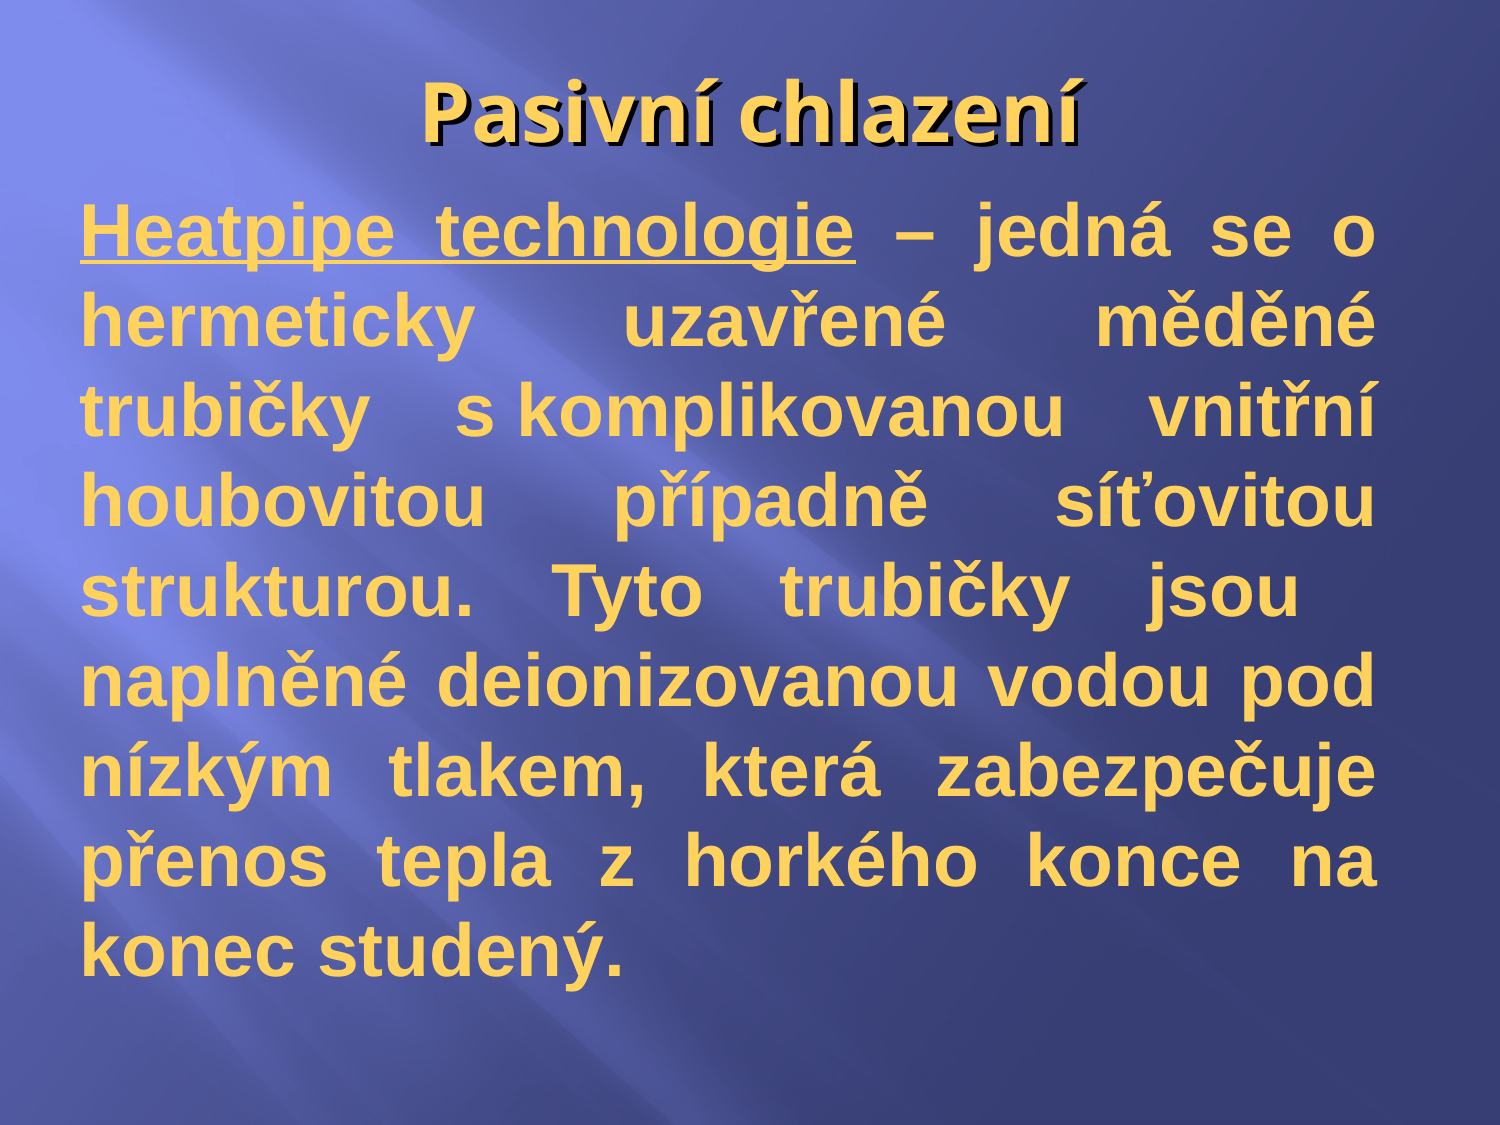

# Pasivní chlazení
Heatpipe technologie – jedná se o hermeticky uzavřené měděné trubičky s komplikovanou vnitřní houbovitou případně síťovitou strukturou. Tyto trubičky jsou naplněné deionizovanou vodou pod nízkým tlakem, která zabezpečuje přenos tepla z horkého konce na konec studený.